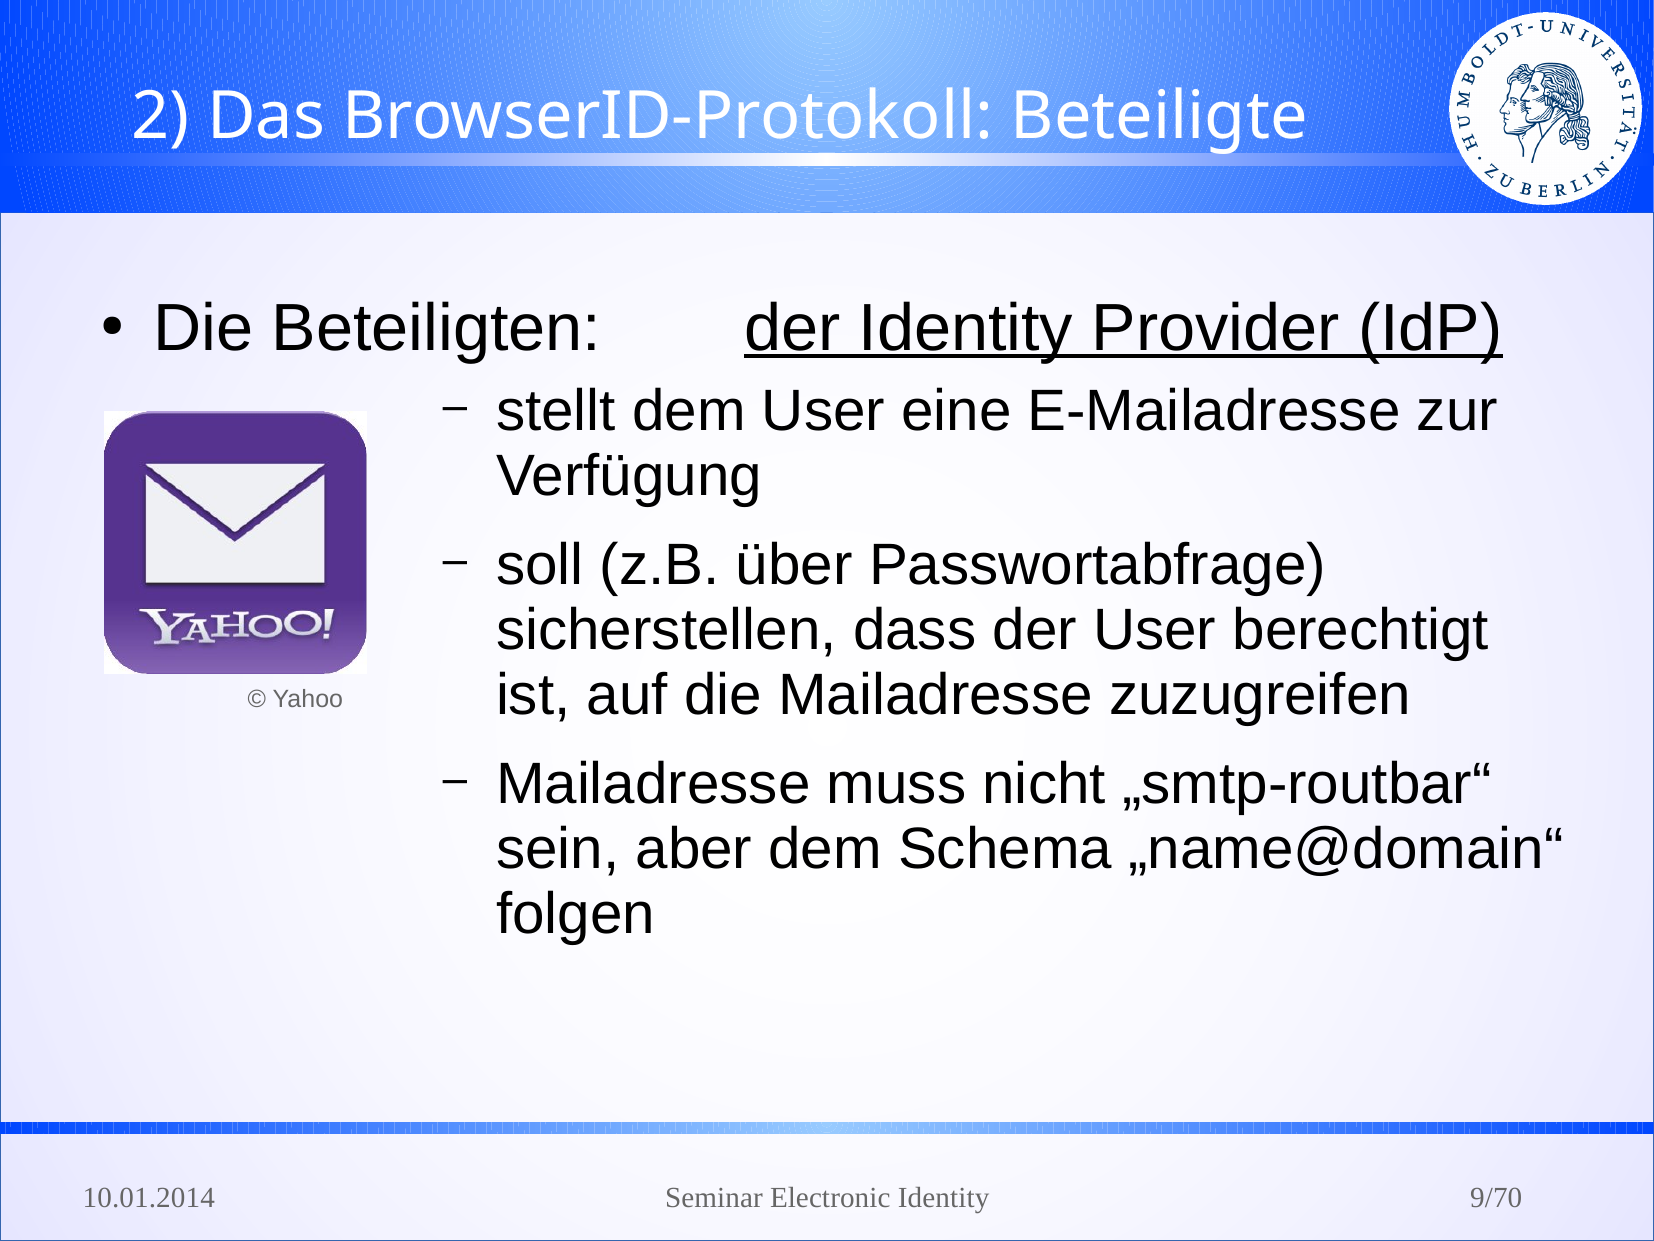

# 2) Das BrowserID-Protokoll: Beteiligte
Die Beteiligten:		der Identity Provider (IdP)
stellt dem User eine E-Mailadresse zur Verfügung
soll (z.B. über Passwortabfrage) sicherstellen, dass der User berechtigt ist, auf die Mailadresse zuzugreifen
Mailadresse muss nicht „smtp-routbar“ sein, aber dem Schema „name@domain“ folgen
© Yahoo
10.01.2014
Seminar Electronic Identity